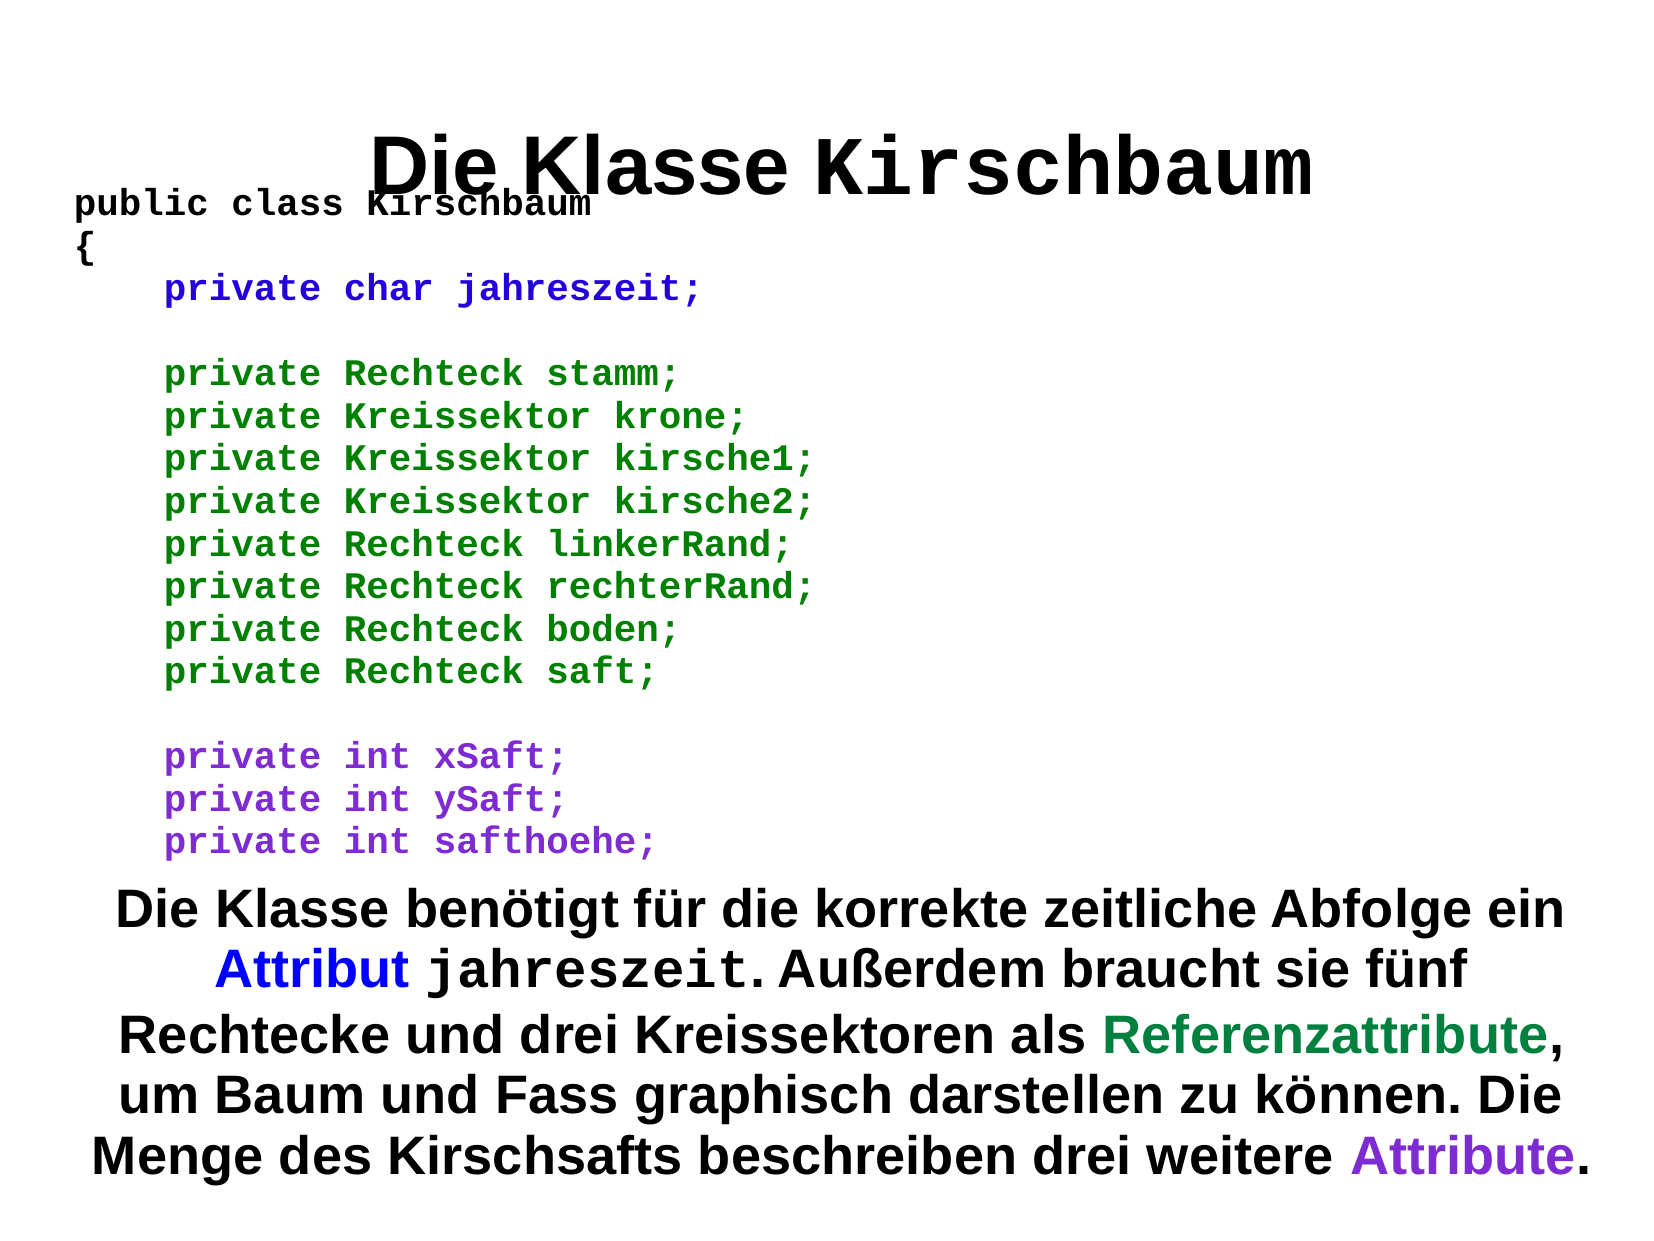

Die Klasse Kirschbaum
public class Kirschbaum
{
 private char jahreszeit;
 private Rechteck stamm;
 private Kreissektor krone;
 private Kreissektor kirsche1;
 private Kreissektor kirsche2;
 private Rechteck linkerRand;
 private Rechteck rechterRand;
 private Rechteck boden;
 private Rechteck saft;
 private int xSaft;
 private int ySaft;
 private int safthoehe;
Die Klasse benötigt für die korrekte zeitliche Abfolge ein Attribut jahreszeit. Außerdem braucht sie fünf Rechtecke und drei Kreissektoren als Referenzattribute, um Baum und Fass graphisch darstellen zu können. Die Menge des Kirschsafts beschreiben drei weitere Attribute.